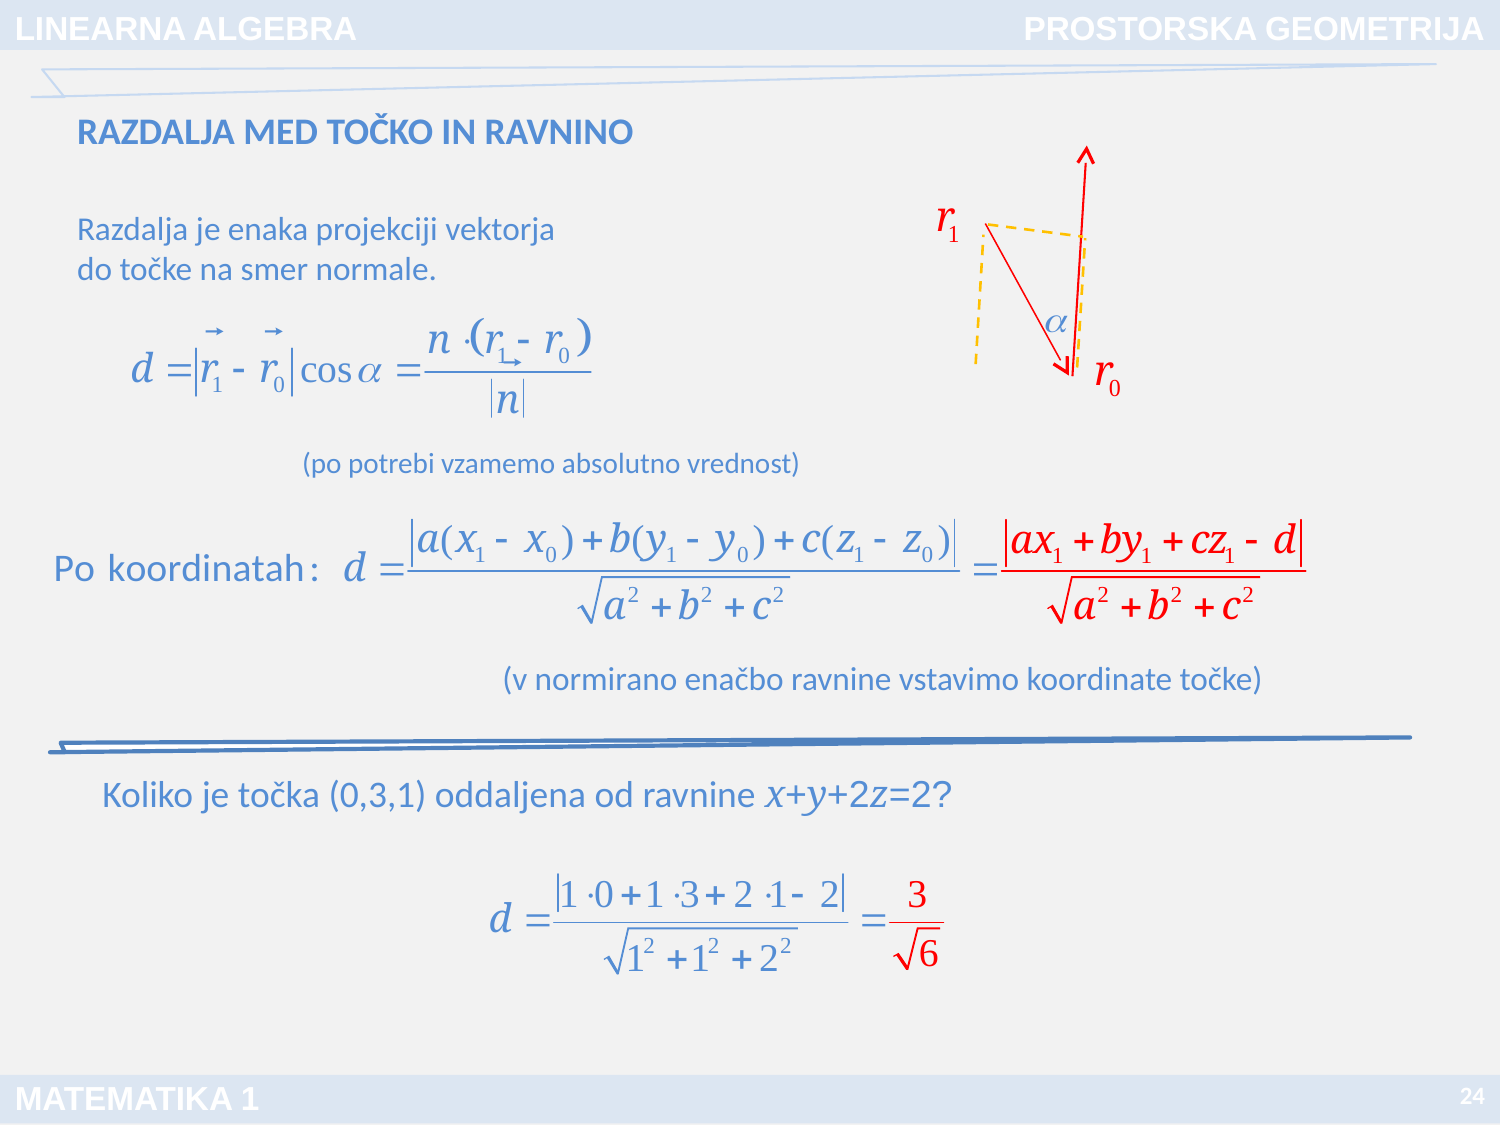

LINEARNA ALGEBRA
PROSTORSKA GEOMETRIJA
RAZDALJA MED TOČKO IN RAVNINO
Razdalja je enaka projekciji vektorja do točke na smer normale.
(po potrebi vzamemo absolutno vrednost)
(v normirano enačbo ravnine vstavimo koordinate točke)
Koliko je točka (0,3,1) oddaljena od ravnine x+y+2z=2?
MATEMATIKA 1